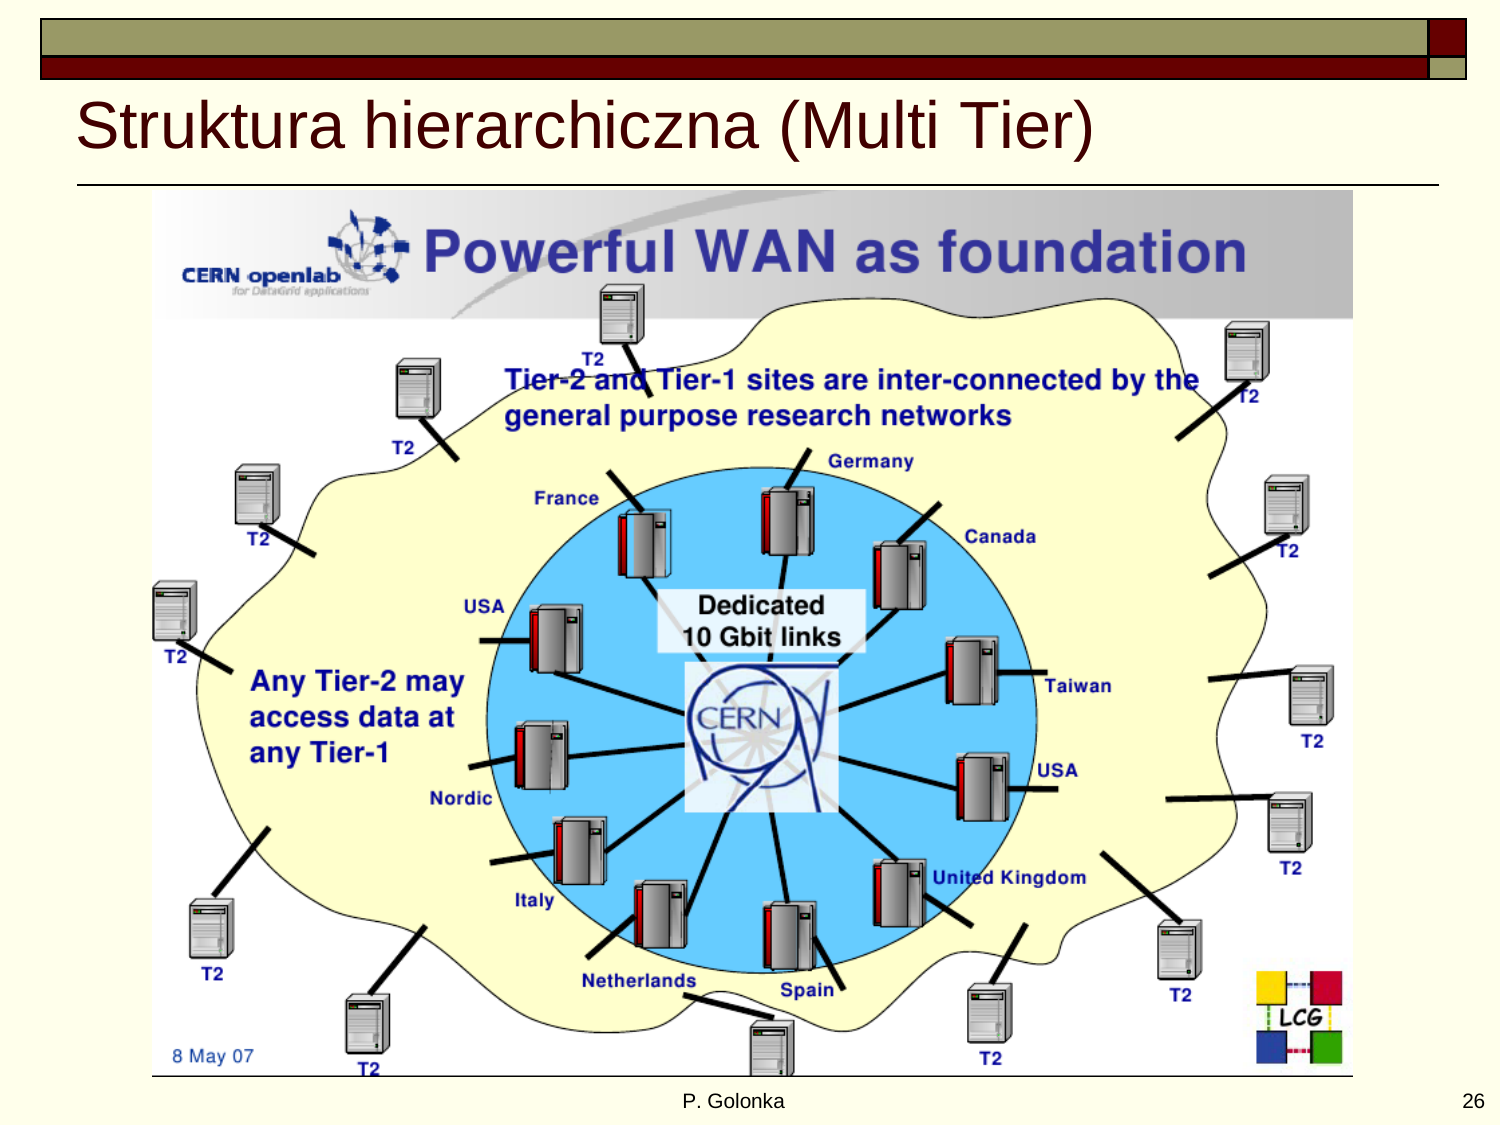

# Struktura hierarchiczna (Multi Tier)
P. Golonka
26